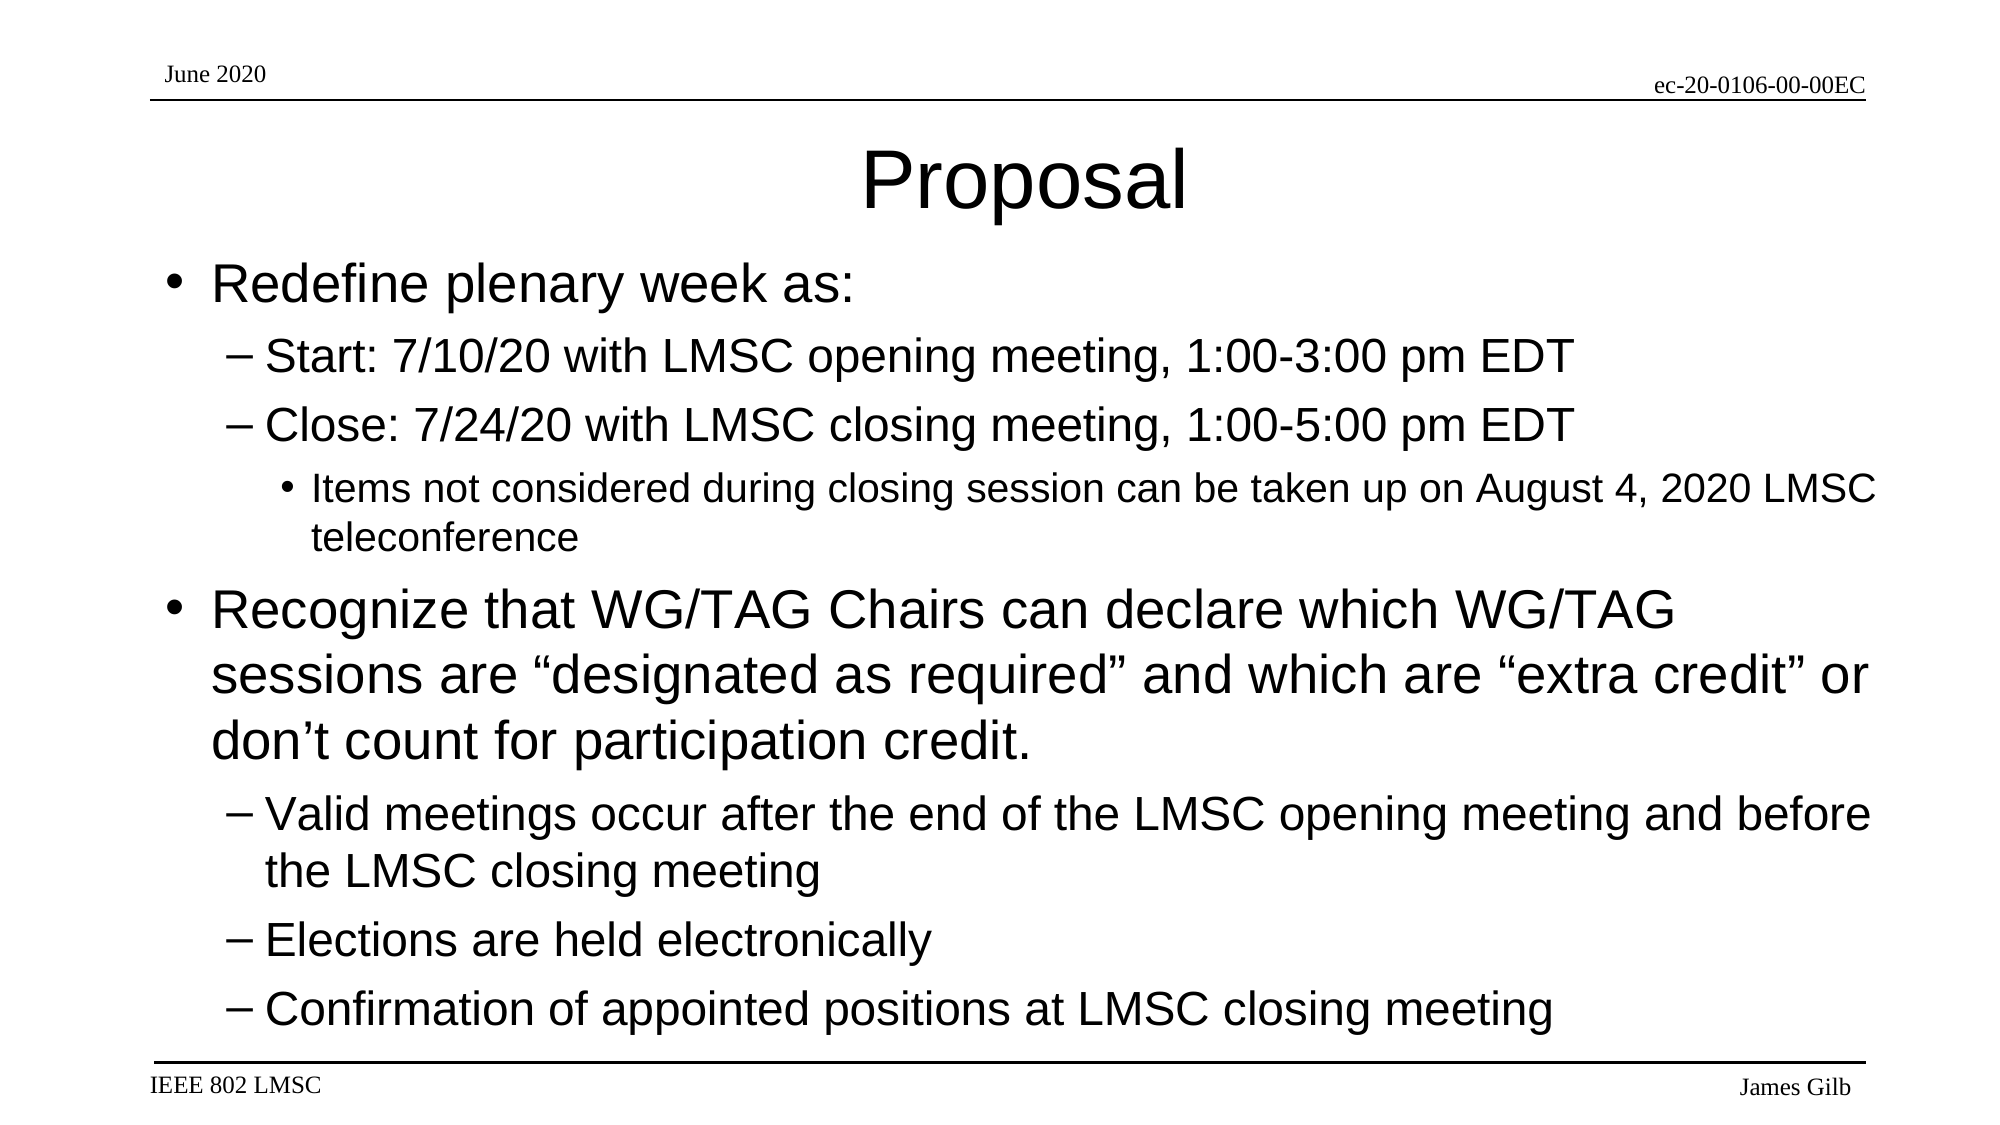

# Proposal
Redefine plenary week as:
Start: 7/10/20 with LMSC opening meeting, 1:00-3:00 pm EDT
Close: 7/24/20 with LMSC closing meeting, 1:00-5:00 pm EDT
Items not considered during closing session can be taken up on August 4, 2020 LMSC teleconference
Recognize that WG/TAG Chairs can declare which WG/TAG sessions are “designated as required” and which are “extra credit” or don’t count for participation credit.
Valid meetings occur after the end of the LMSC opening meeting and before the LMSC closing meeting
Elections are held electronically
Confirmation of appointed positions at LMSC closing meeting